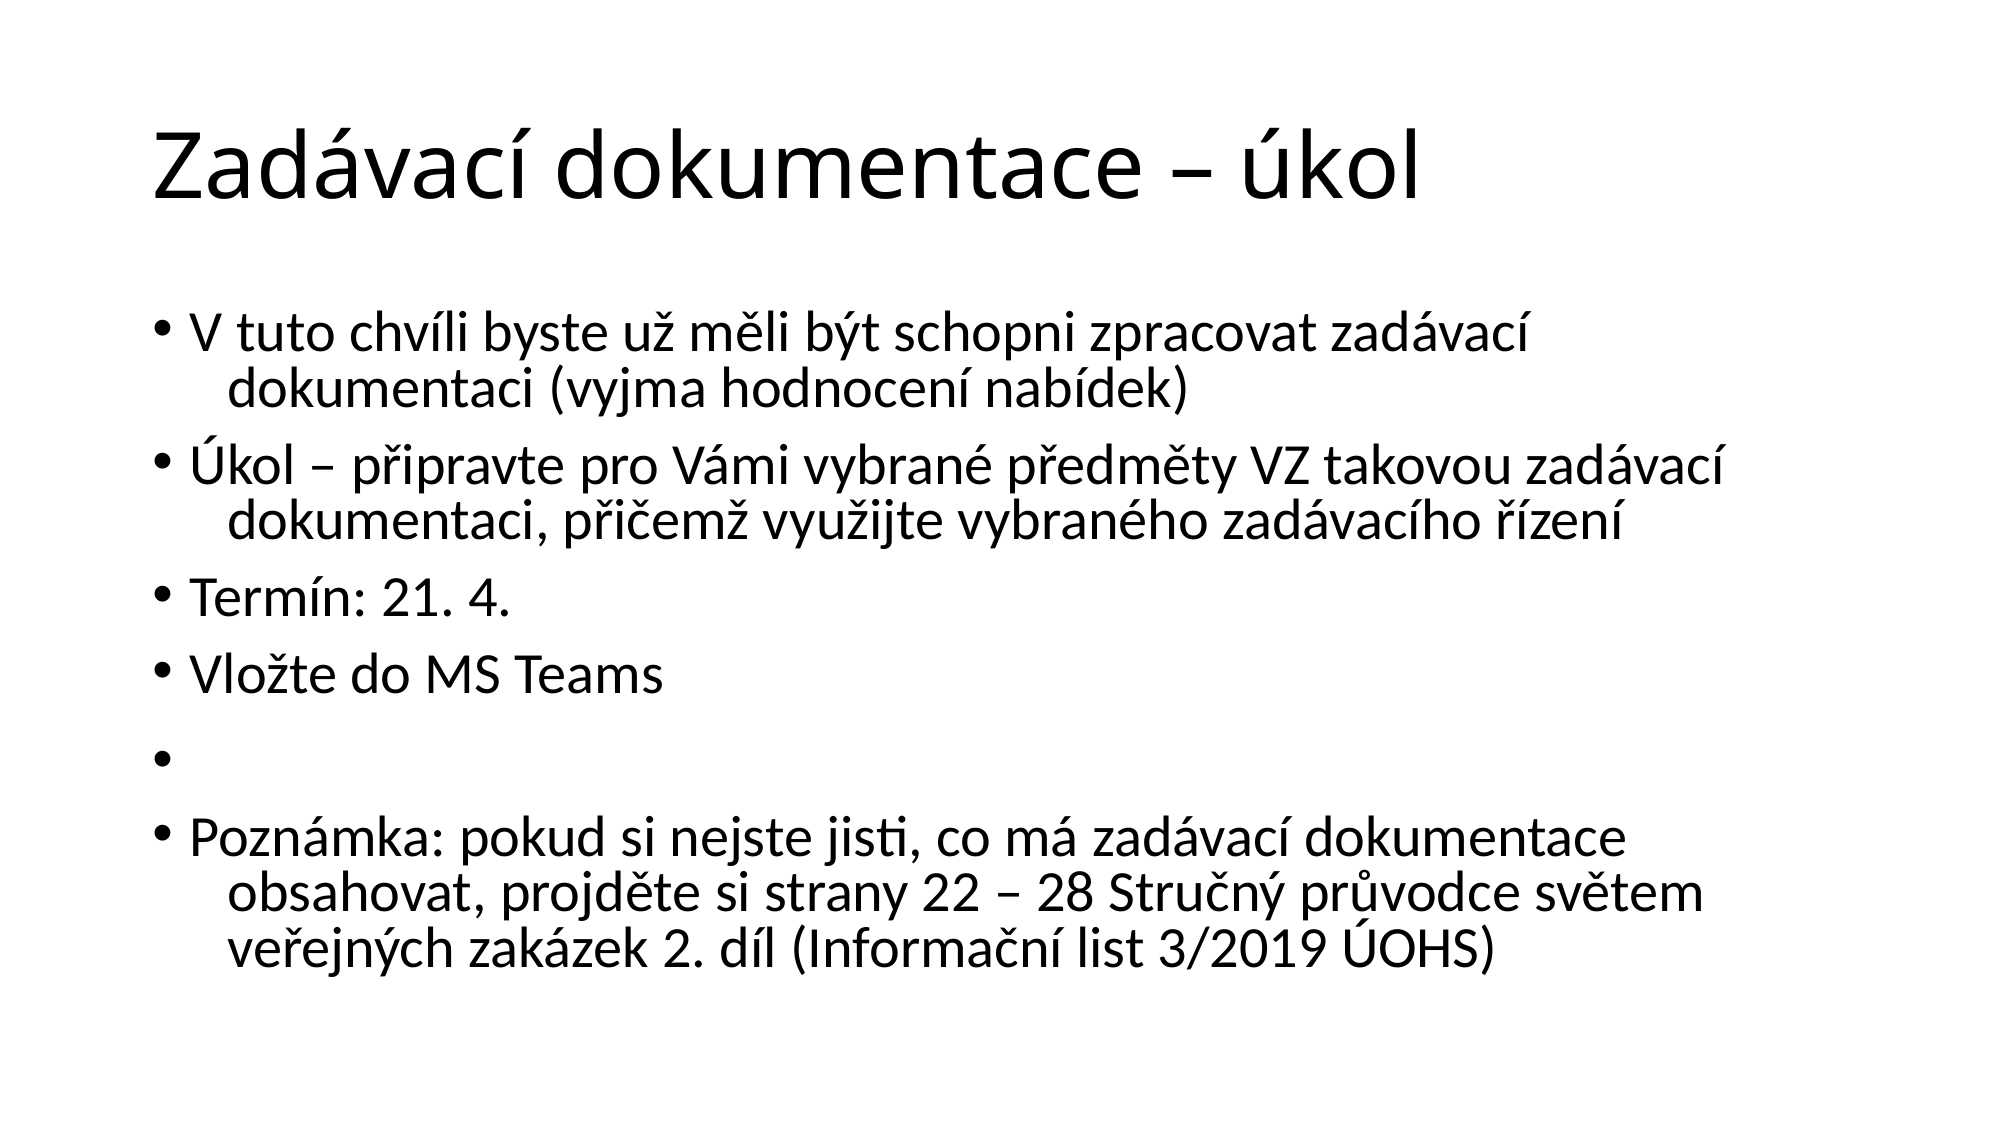

# Zadávací dokumentace – úkol
V tuto chvíli byste už měli být schopni zpracovat zadávací dokumentaci (vyjma hodnocení nabídek)
Úkol – připravte pro Vámi vybrané předměty VZ takovou zadávací dokumentaci, přičemž využijte vybraného zadávacího řízení
Termín: 21. 4.
Vložte do MS Teams
Poznámka: pokud si nejste jisti, co má zadávací dokumentace obsahovat, projděte si strany 22 – 28 Stručný průvodce světem veřejných zakázek 2. díl (Informační list 3/2019 ÚOHS)